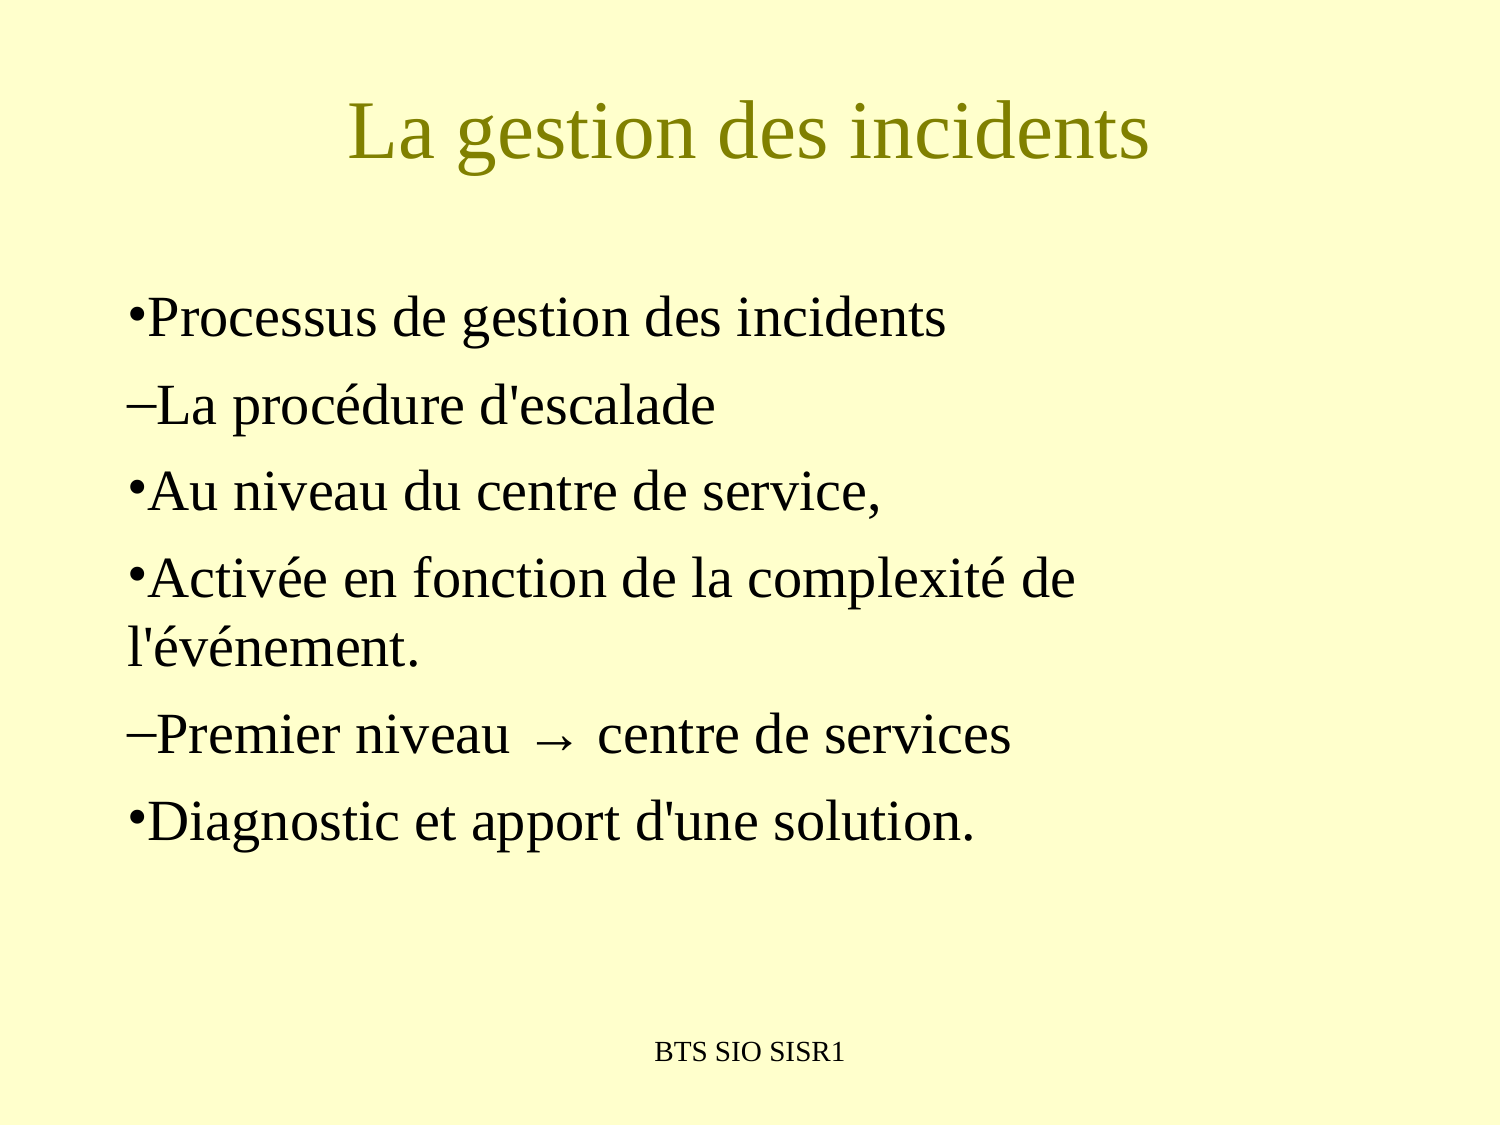

# Processus de gestion des incidents
La procédure d'escalade
Au niveau du centre de service,
Activée en fonction de la complexité de l'événement.
Premier niveau → centre de services
Diagnostic et apport d'une solution.
BTS SIO SISR1